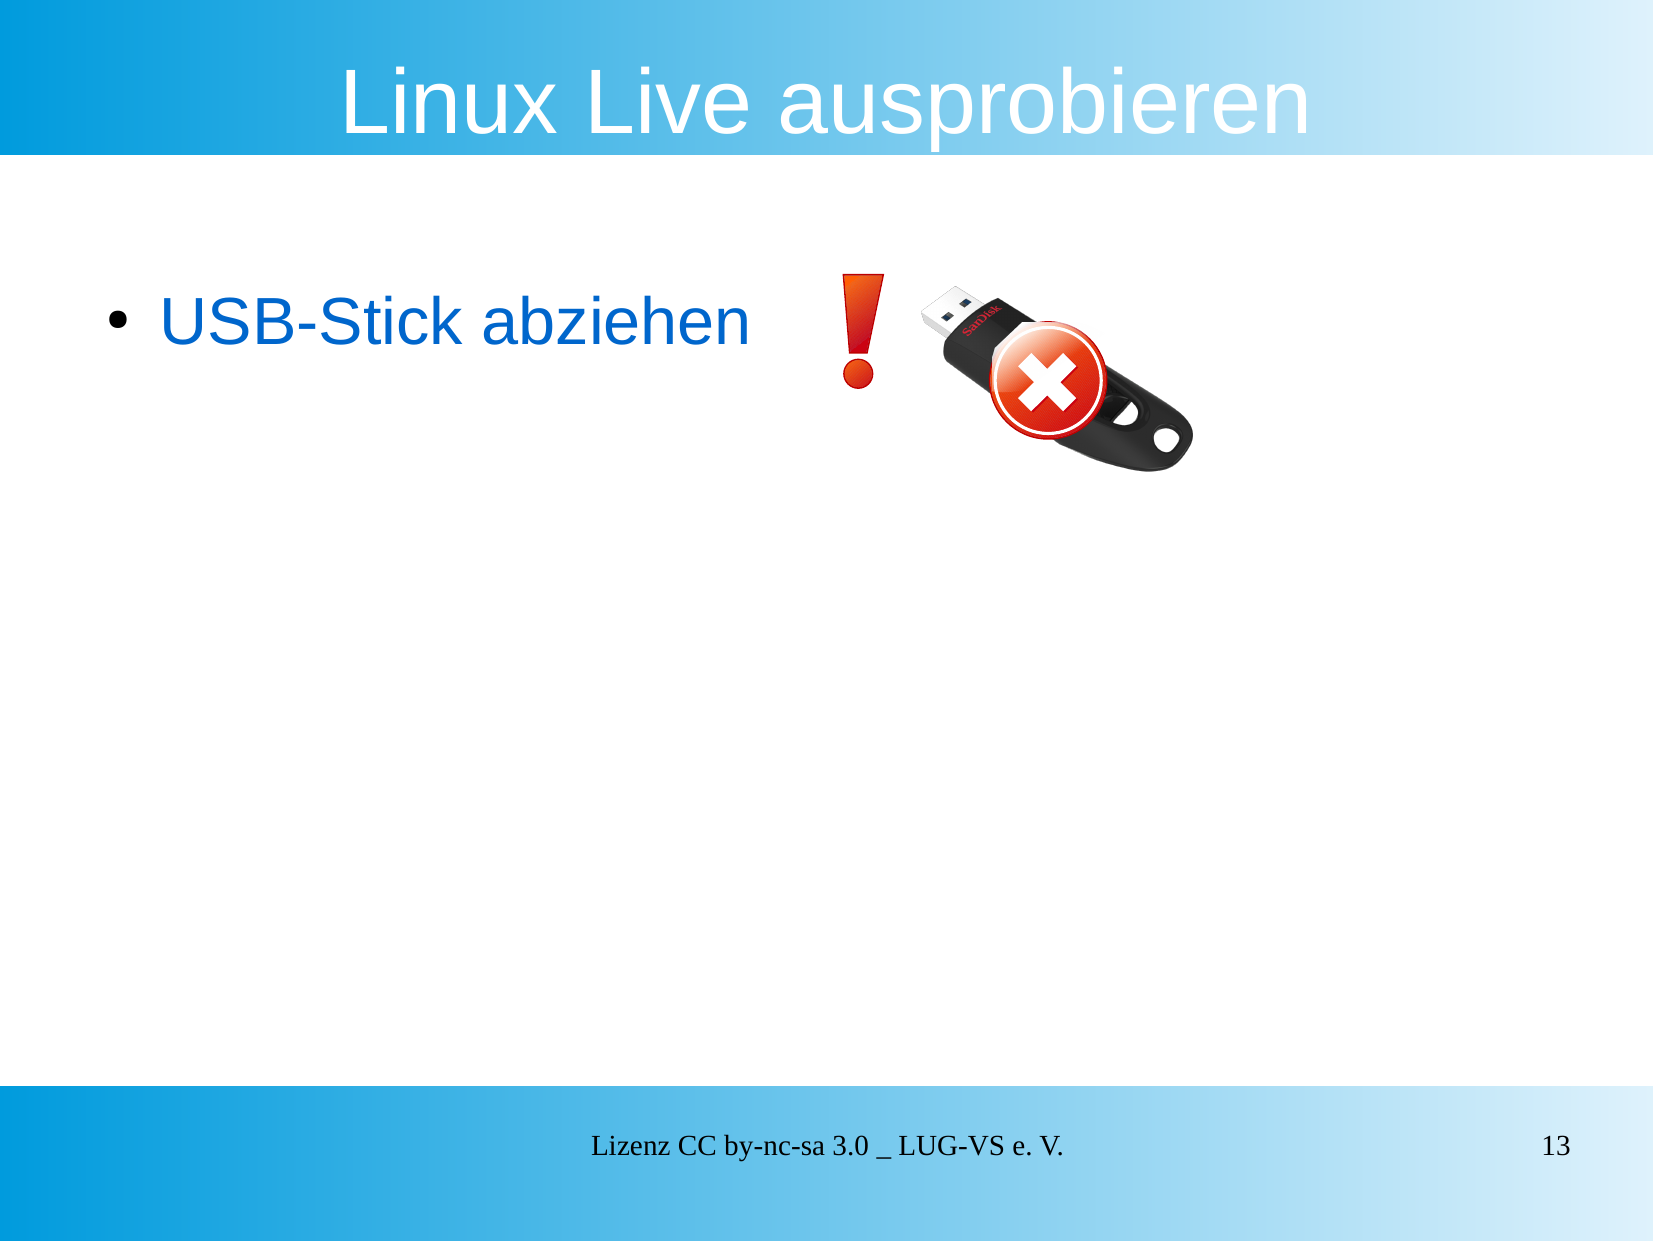

# Linux Live ausprobieren
USB-Stick abziehen
Lizenz CC by-nc-sa 3.0 _ LUG-VS e. V.
13